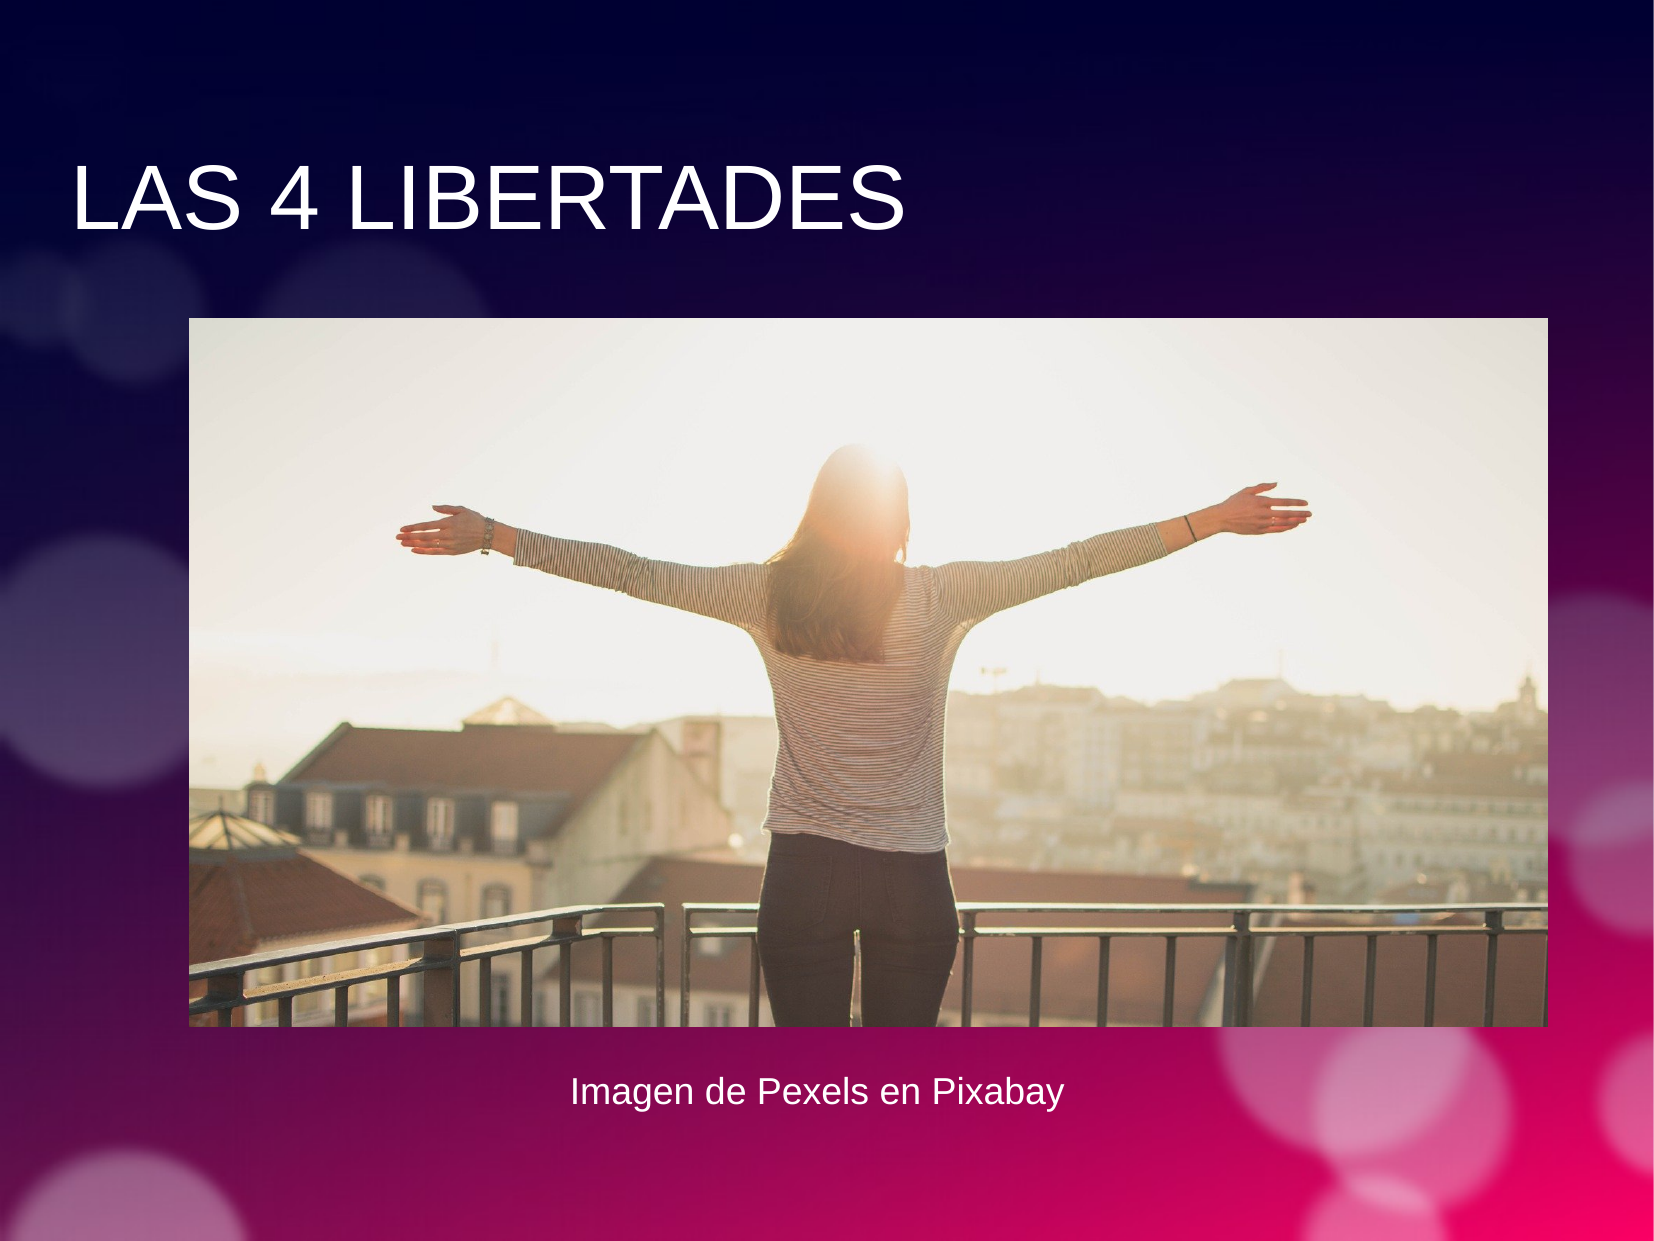

# LAS 4 LIBERTADES
Imagen de Pexels en Pixabay